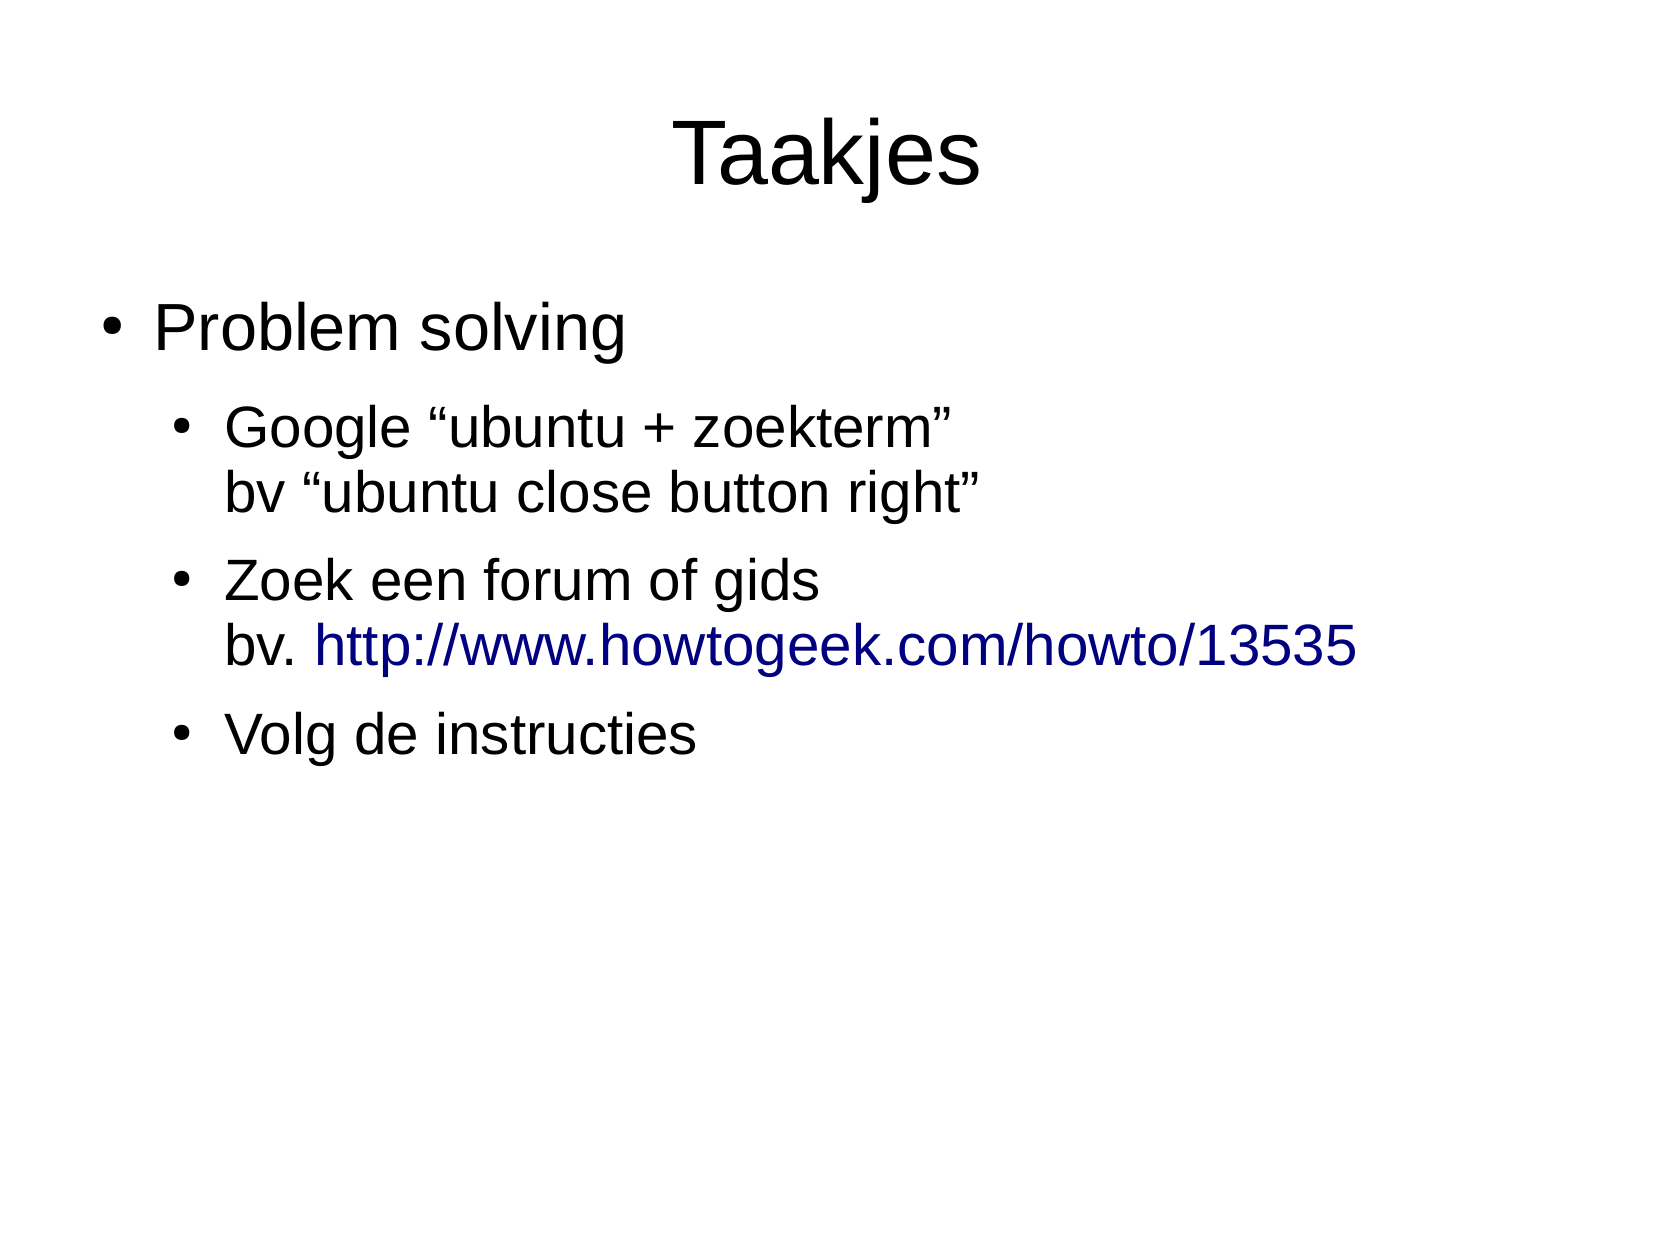

# Taakjes
Problem solving
Google “ubuntu + zoekterm”
bv “ubuntu close button right”
Zoek een forum of gids
bv. http://www.howtogeek.com/howto/13535
Volg de instructies